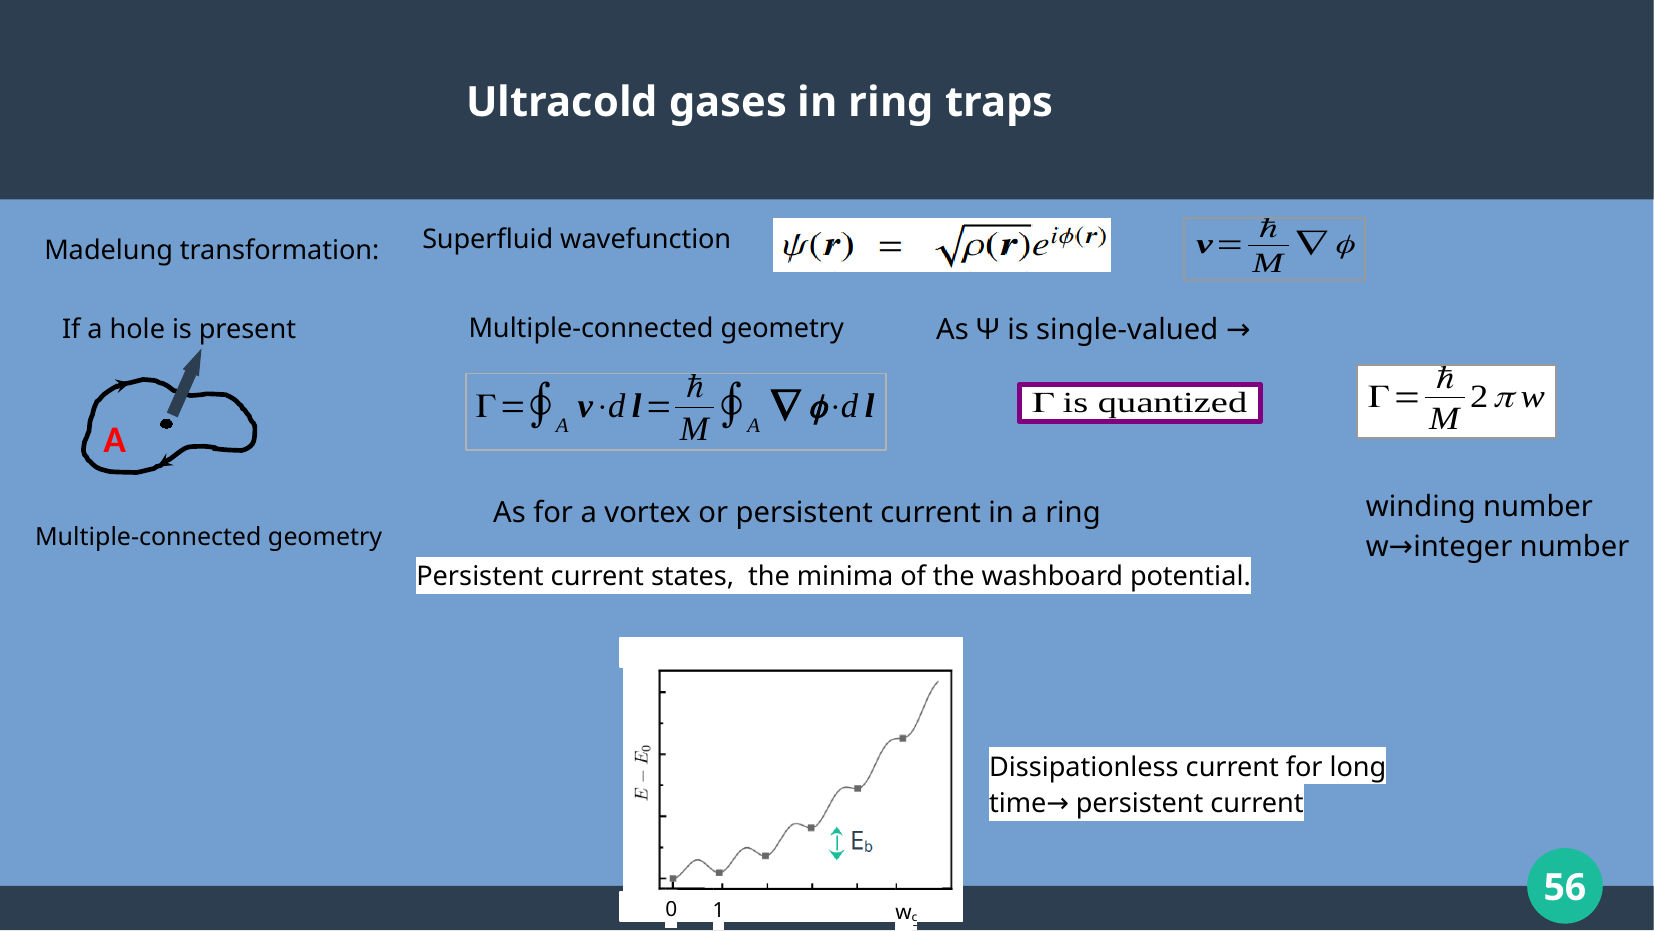

# Ultracold gases in ring traps
Superfluid wavefunction
Madelung transformation:
Multiple-connected geometry
As Ψ is single-valued →
If a hole is present
A
winding number
w→integer number
As for a vortex or persistent current in a ring
Multiple-connected geometry
Persistent current states, the minima of the washboard potential.
Dissipationless current for long time→ persistent current
 0
 1
 wc
 0
 1
 wc